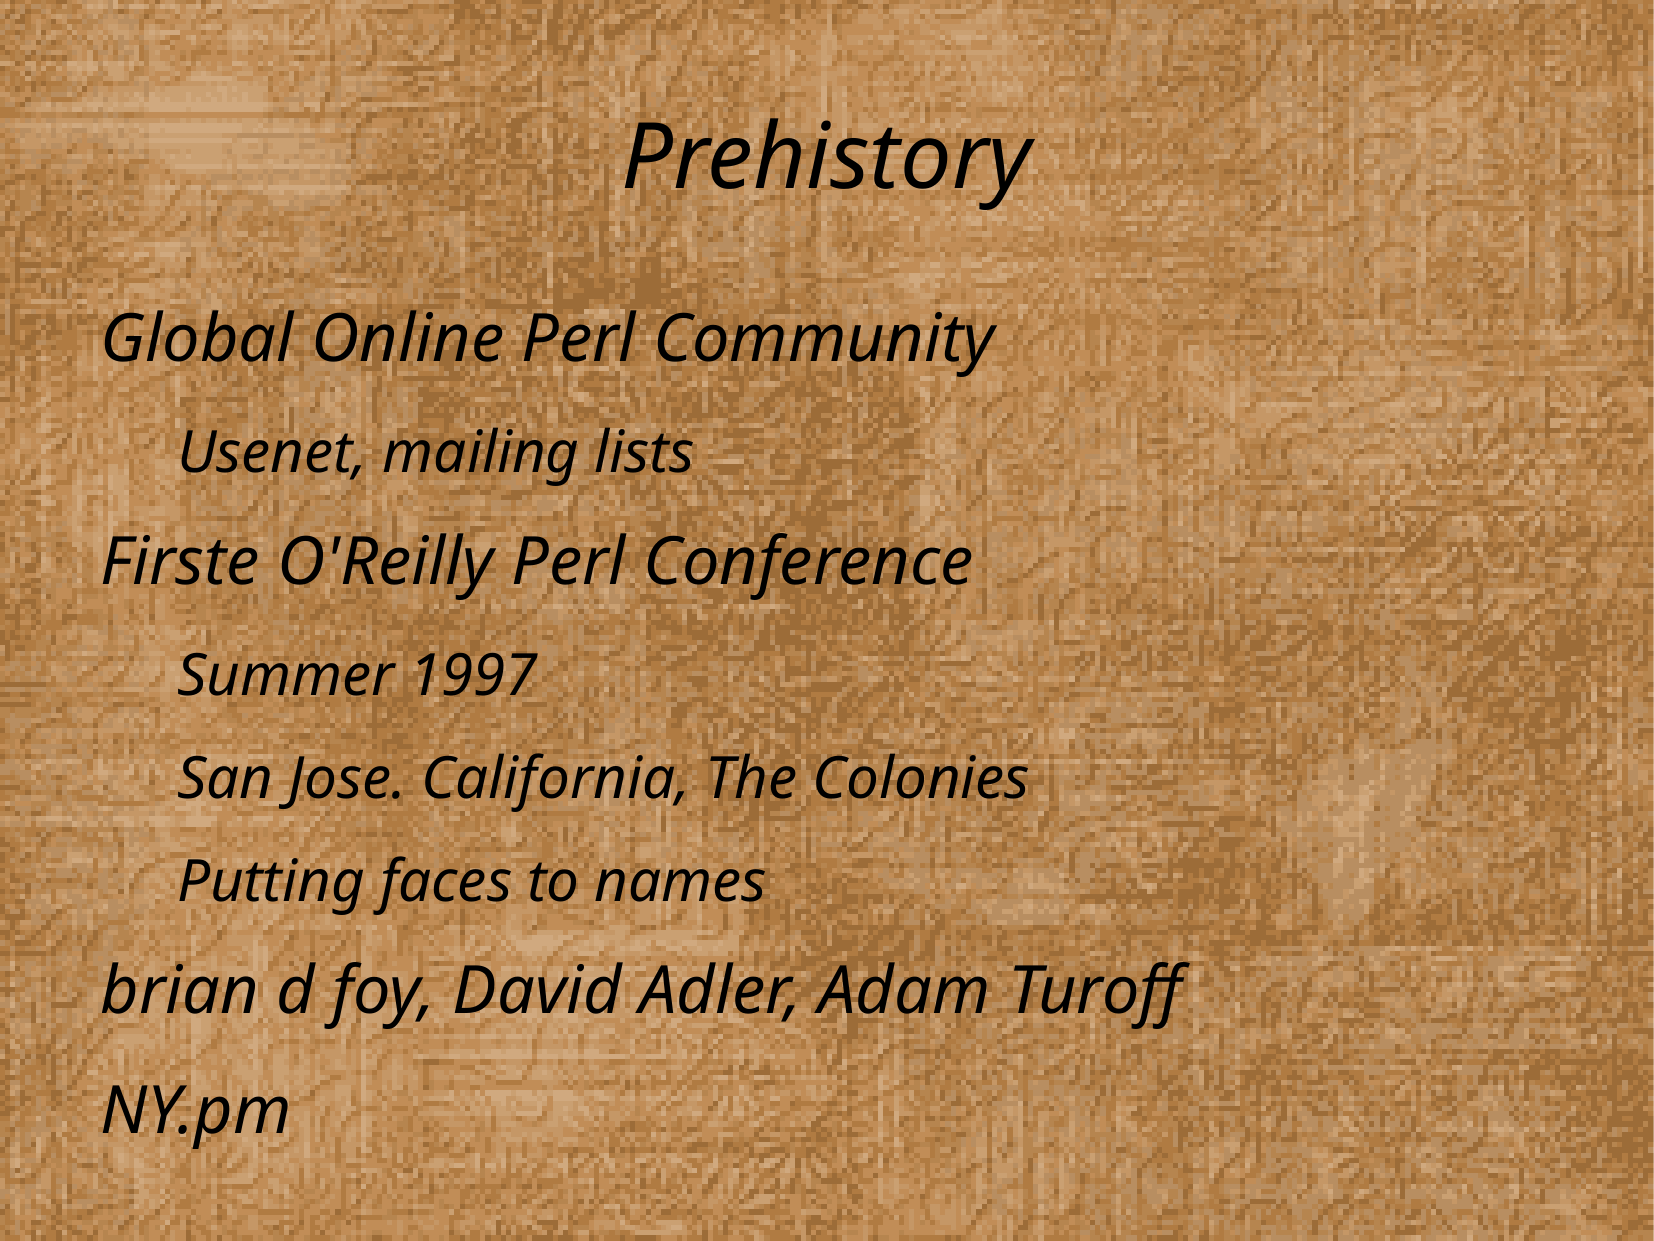

# Prehistory
Global Online Perl Community
Usenet, mailing lists
Firste O'Reilly Perl Conference
Summer 1997
San Jose. California, The Colonies
Putting faces to names
brian d foy, David Adler, Adam Turoff
NY.pm